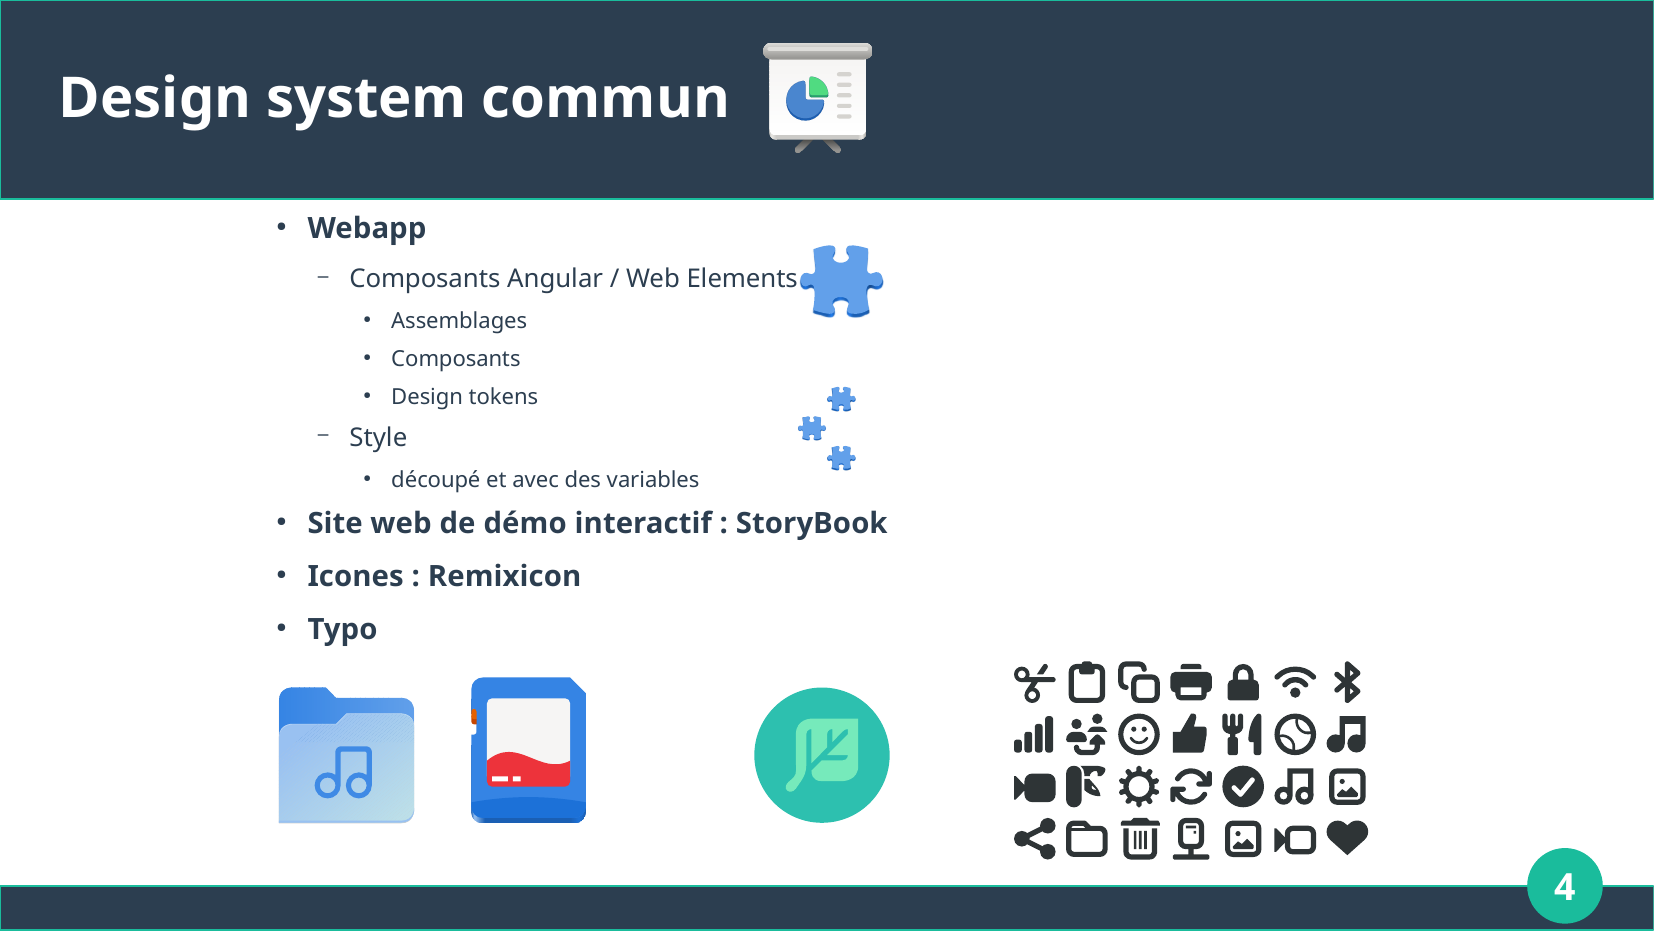

# Design system commun
Webapp
Composants Angular / Web Elements
Assemblages
Composants
Design tokens
Style
découpé et avec des variables
Site web de démo interactif : StoryBook
Icones : Remixicon
Typo
4